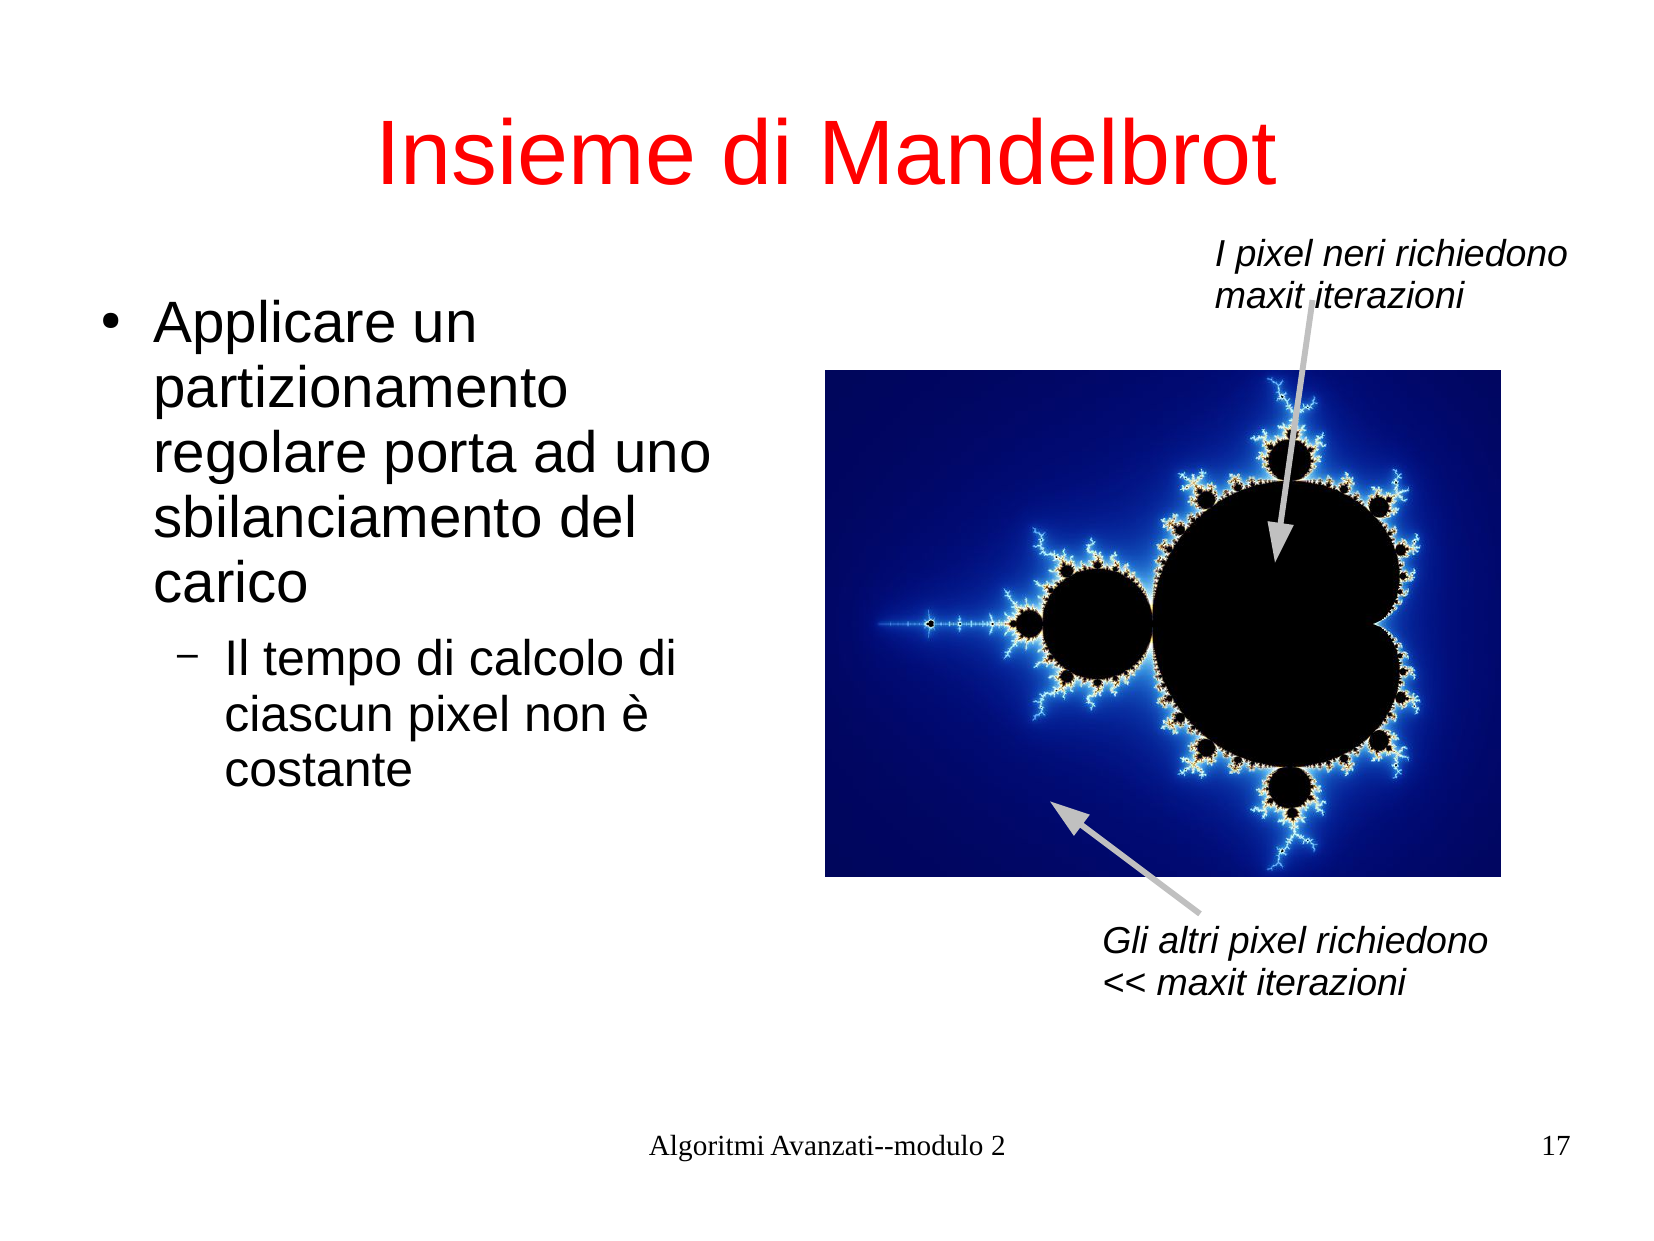

# Insieme di Mandelbrot
I pixel neri richiedono maxit iterazioni
Applicare un partizionamento regolare porta ad uno sbilanciamento del carico
Il tempo di calcolo di ciascun pixel non è costante
Gli altri pixel richiedono << maxit iterazioni
Algoritmi Avanzati--modulo 2
17